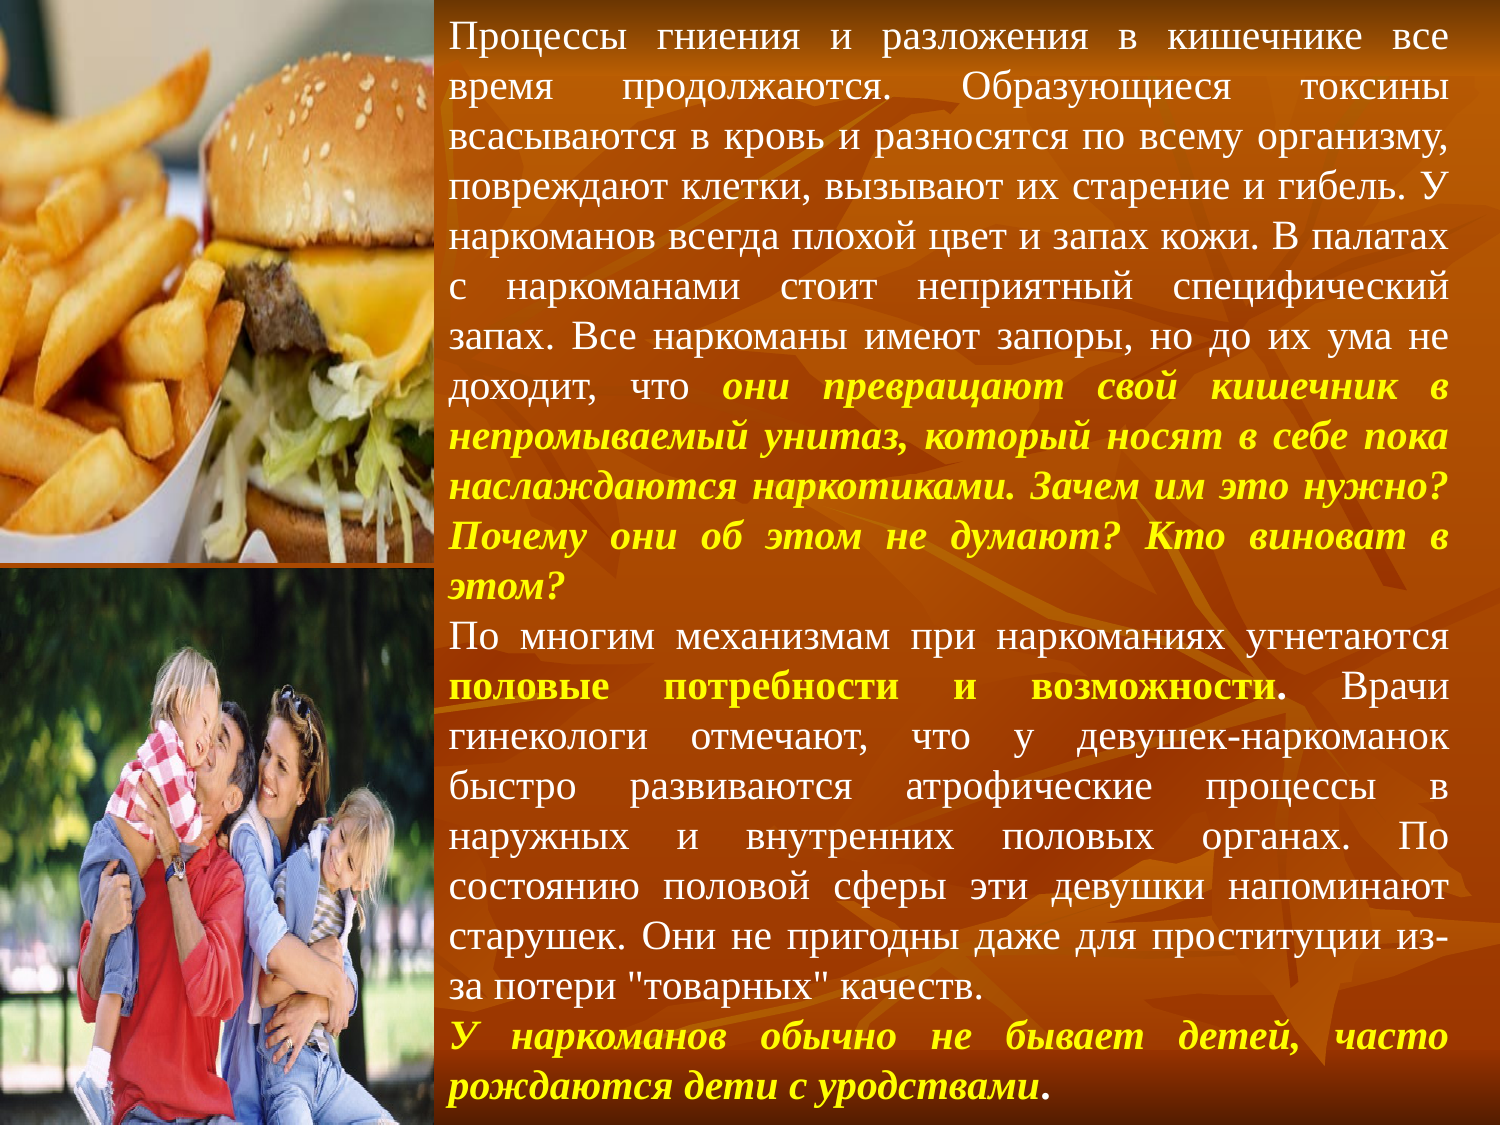

Процессы гниения и разложения в кишечнике все время продолжаются. Образующиеся токсины всасываются в кровь и разносятся по всему организму, повреждают клетки, вызывают их старение и гибель. У наркоманов всегда плохой цвет и запах кожи. В палатах с наркоманами стоит неприятный специфический запах. Все наркоманы имеют запоры, но до их ума не доходит, что они превращают свой кишечник в непромываемый унитаз, который носят в себе пока наслаждаются наркотиками. Зачем им это нужно? Почему они об этом не думают? Кто виноват в этом?
По многим механизмам при наркоманиях угнетаются половые потребности и возможности. Врачи гинекологи отмечают, что у девушек-наркоманок быстро развиваются атрофические процессы в наружных и внутренних половых органах. По состоянию половой сферы эти девушки напоминают старушек. Они не пригодны даже для проституции из-за потери "товарных" качеств.
У наркоманов обычно не бывает детей, часто рождаются дети с уродствами.